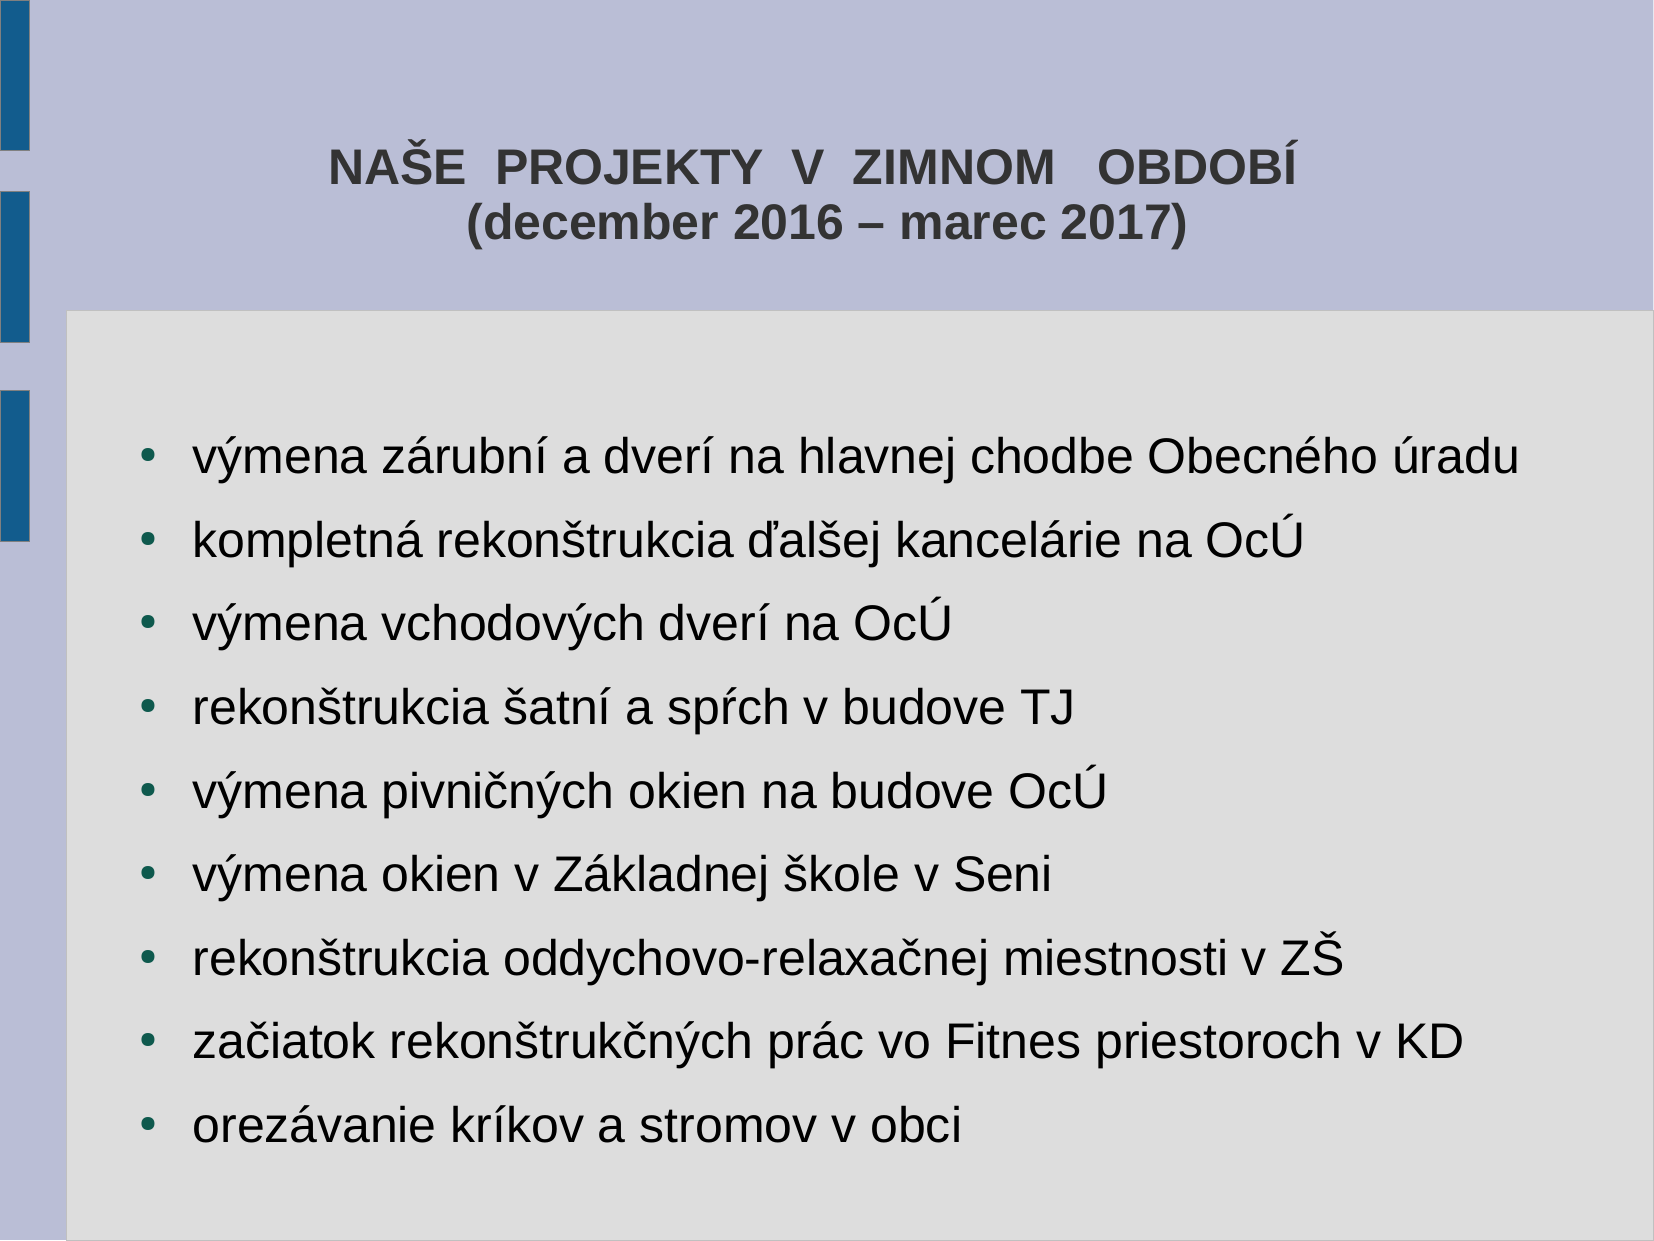

# NAŠE PROJEKTY V ZIMNOM OBDOBÍ (december 2016 – marec 2017)
výmena zárubní a dverí na hlavnej chodbe Obecného úradu
kompletná rekonštrukcia ďalšej kancelárie na OcÚ
výmena vchodových dverí na OcÚ
rekonštrukcia šatní a spŕch v budove TJ
výmena pivničných okien na budove OcÚ
výmena okien v Základnej škole v Seni
rekonštrukcia oddychovo-relaxačnej miestnosti v ZŠ
začiatok rekonštrukčných prác vo Fitnes priestoroch v KD
orezávanie kríkov a stromov v obci